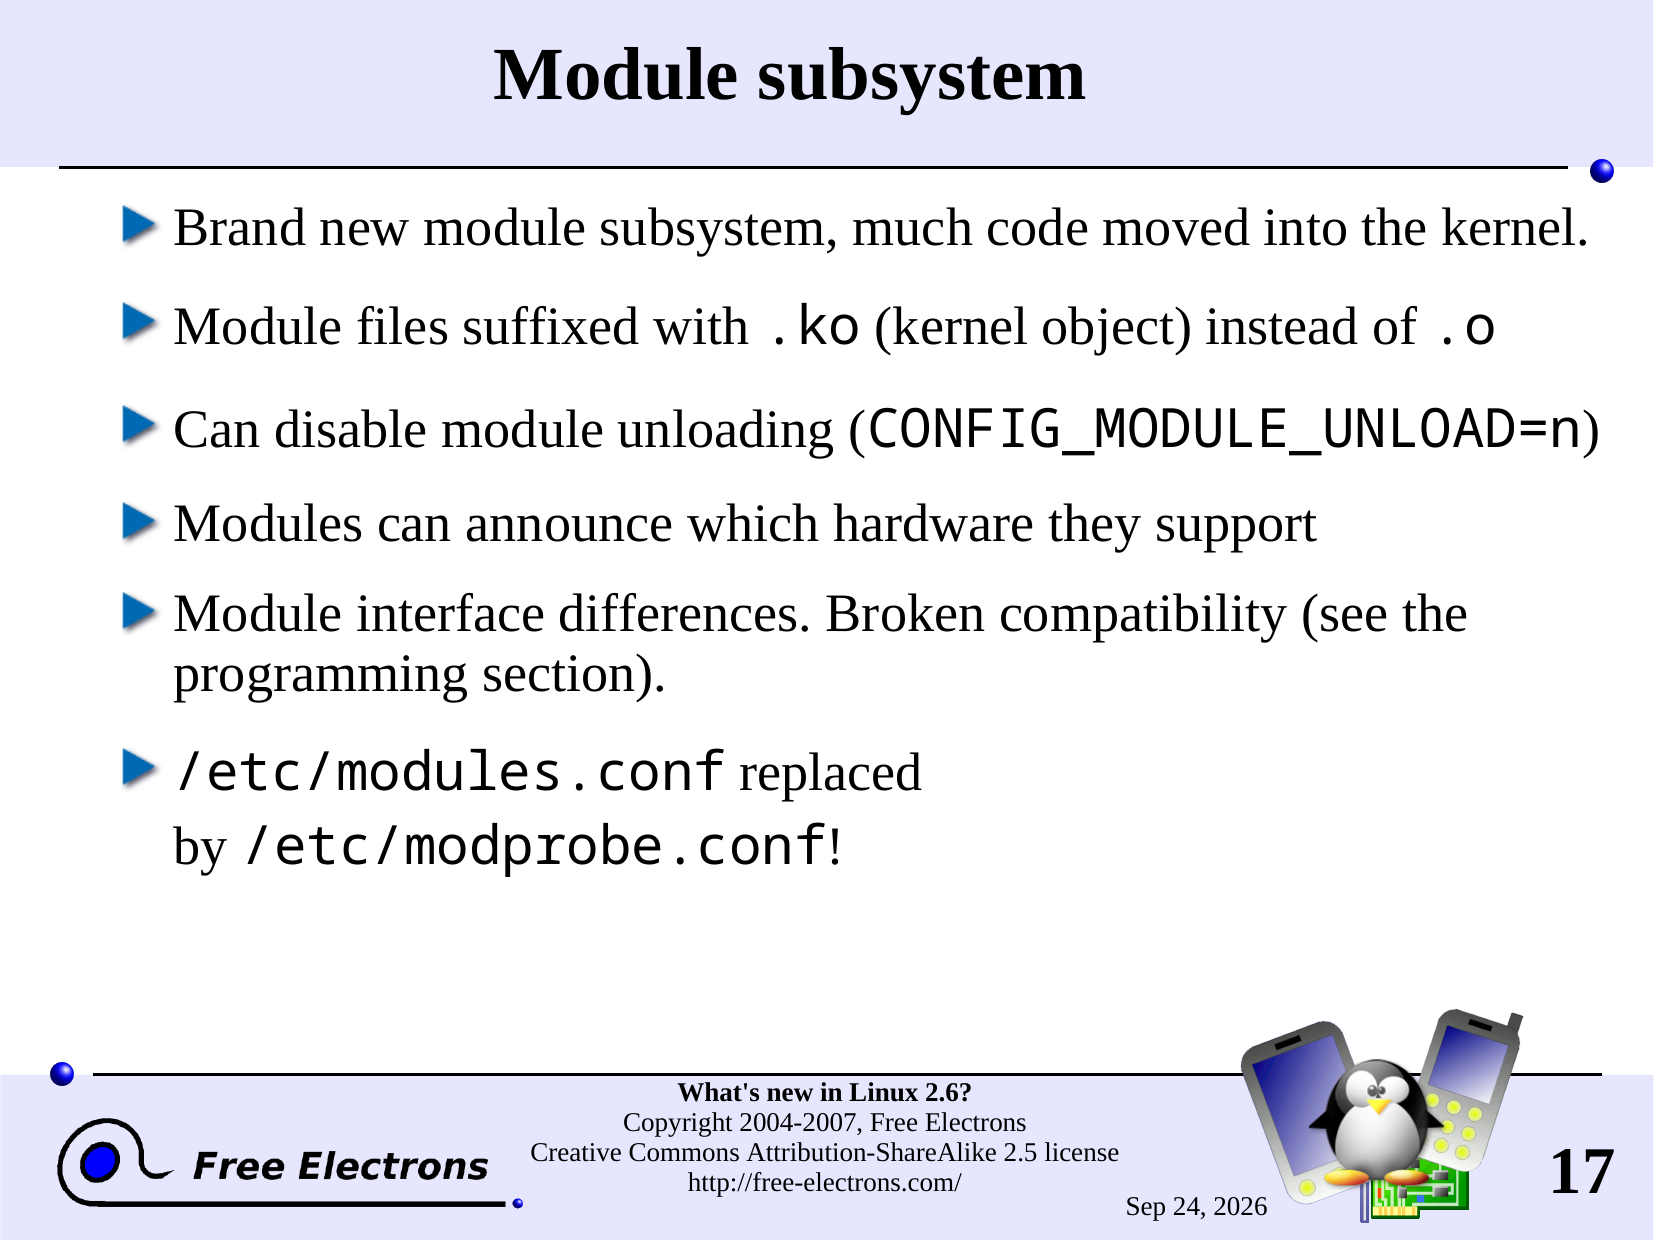

# Module subsystem
Brand new module subsystem, much code moved into the kernel.
Module files suffixed with .ko (kernel object) instead of .o
Can disable module unloading (CONFIG_MODULE_UNLOAD=n)
Modules can announce which hardware they support
Module interface differences. Broken compatibility (see the programming section).
/etc/modules.conf replaced
by /etc/modprobe.conf!